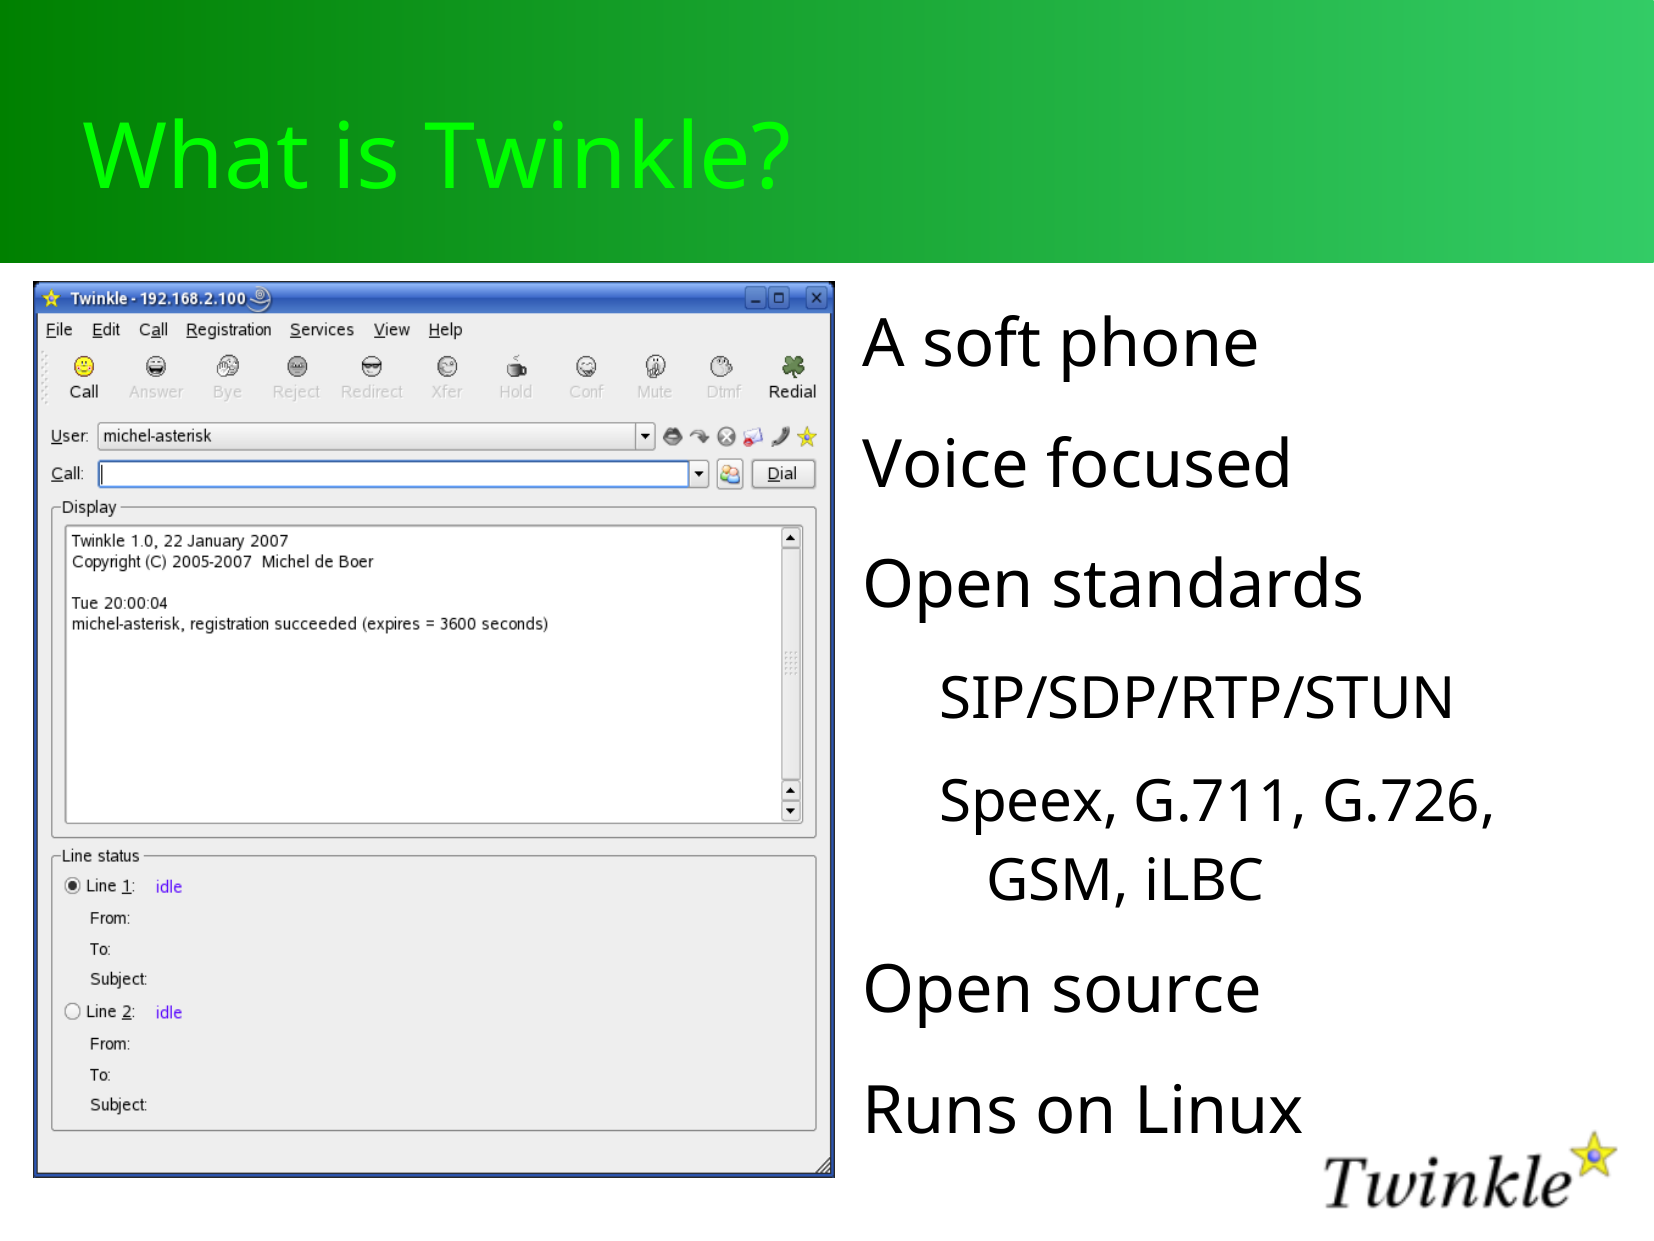

# What is Twinkle?
A soft phone
Voice focused
Open standards
SIP/SDP/RTP/STUN
Speex, G.711, G.726, GSM, iLBC
Open source
Runs on Linux